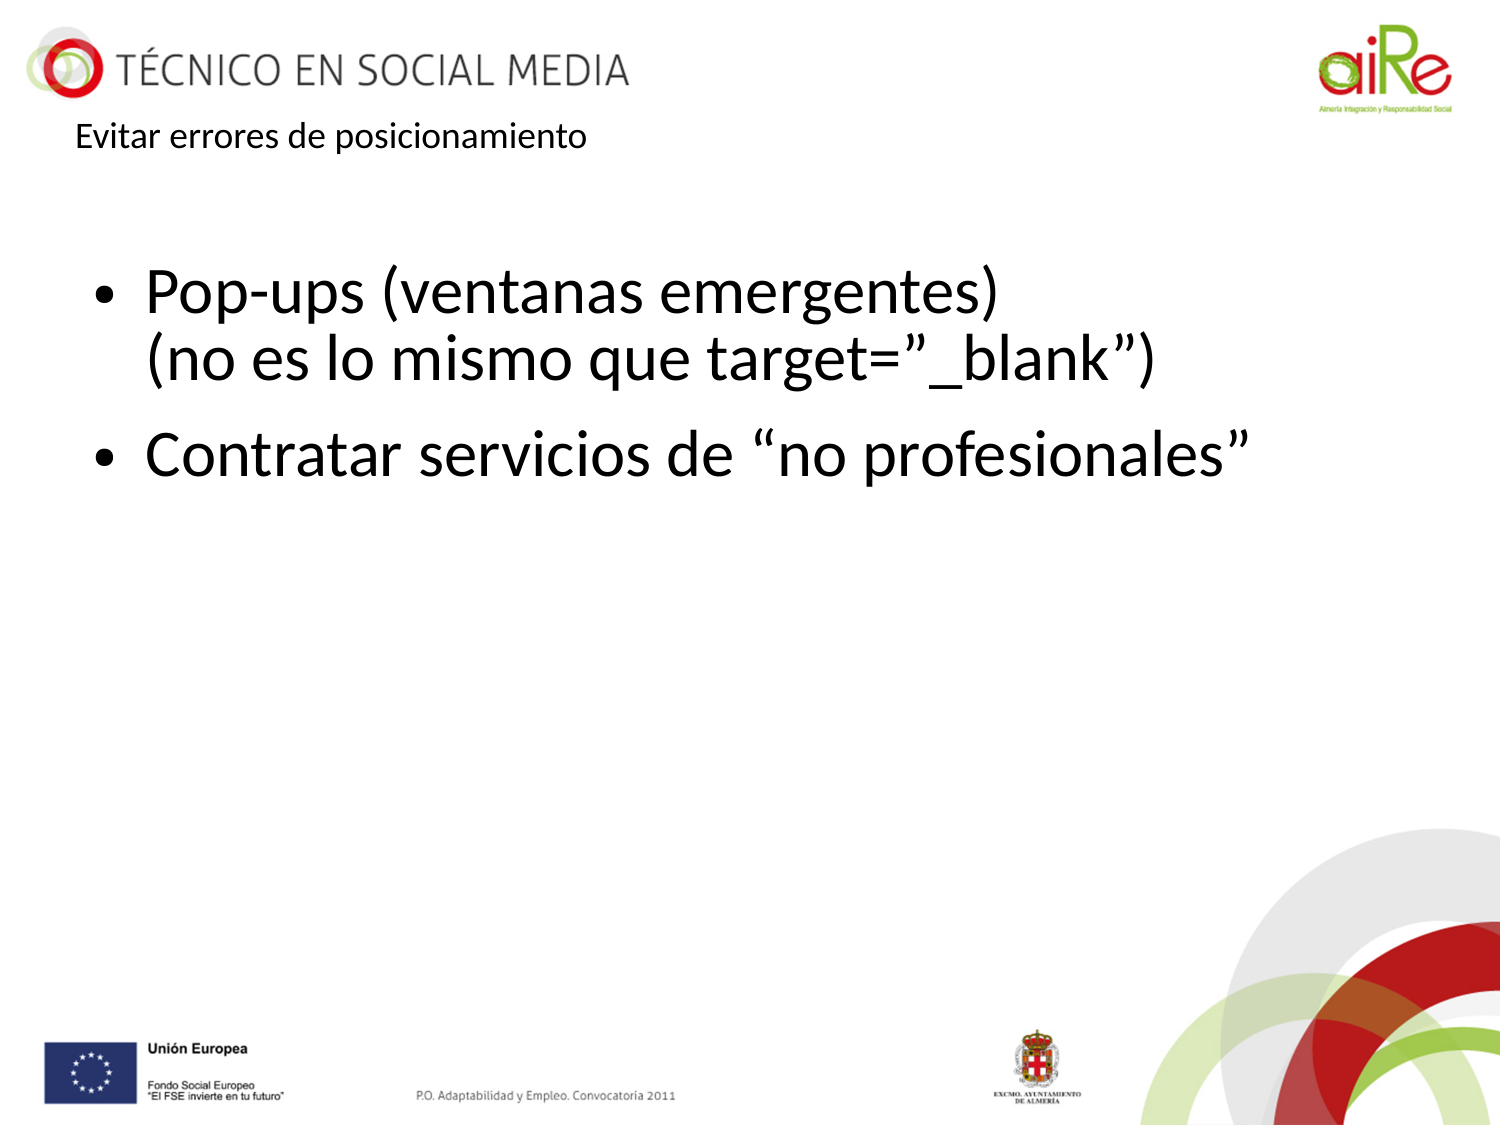

# Evitar errores de posicionamiento
Pop-ups (ventanas emergentes)
(no es lo mismo que target=”_blank”)
Contratar servicios de “no profesionales”